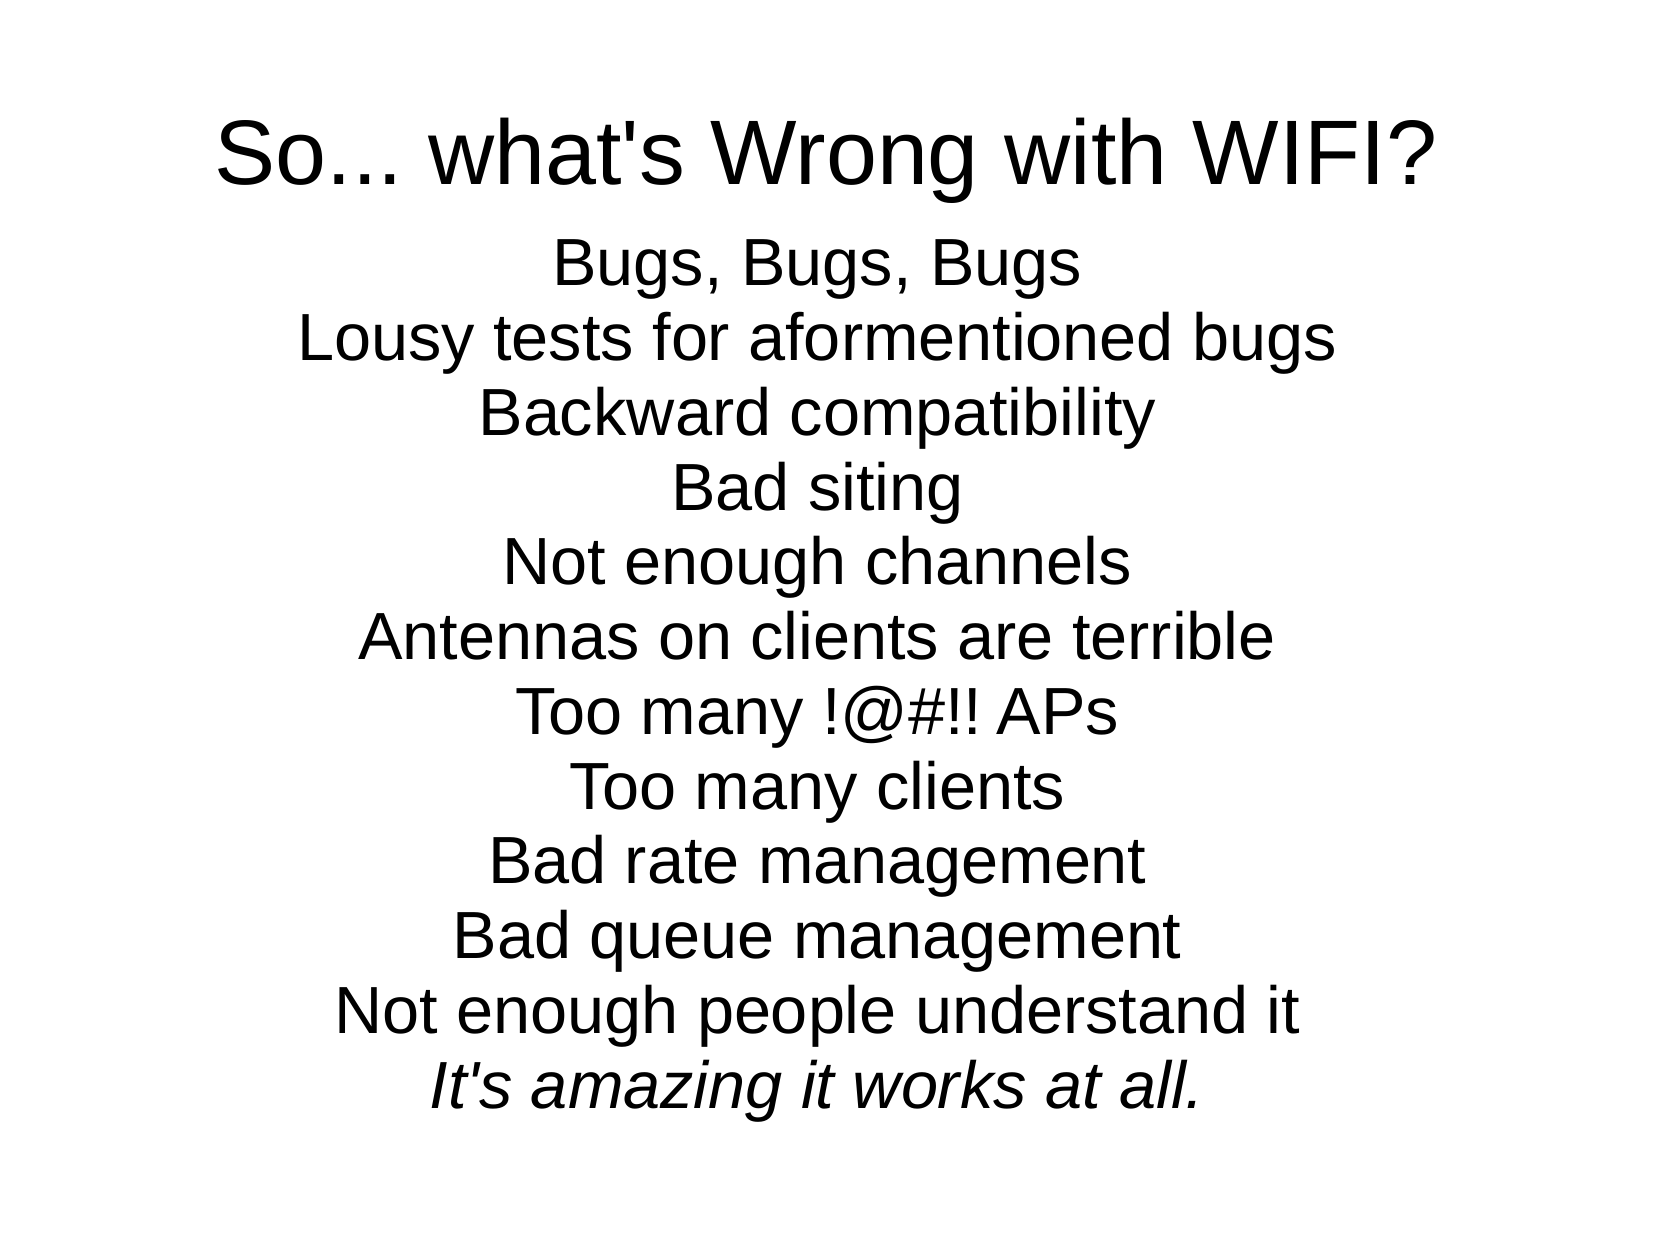

# So... what's Wrong with WIFI?
Bugs, Bugs, Bugs
Lousy tests for aformentioned bugs
Backward compatibility
Bad siting
Not enough channels
Antennas on clients are terrible
Too many !@#!! APs
Too many clients
Bad rate management
Bad queue management
Not enough people understand it
It's amazing it works at all.